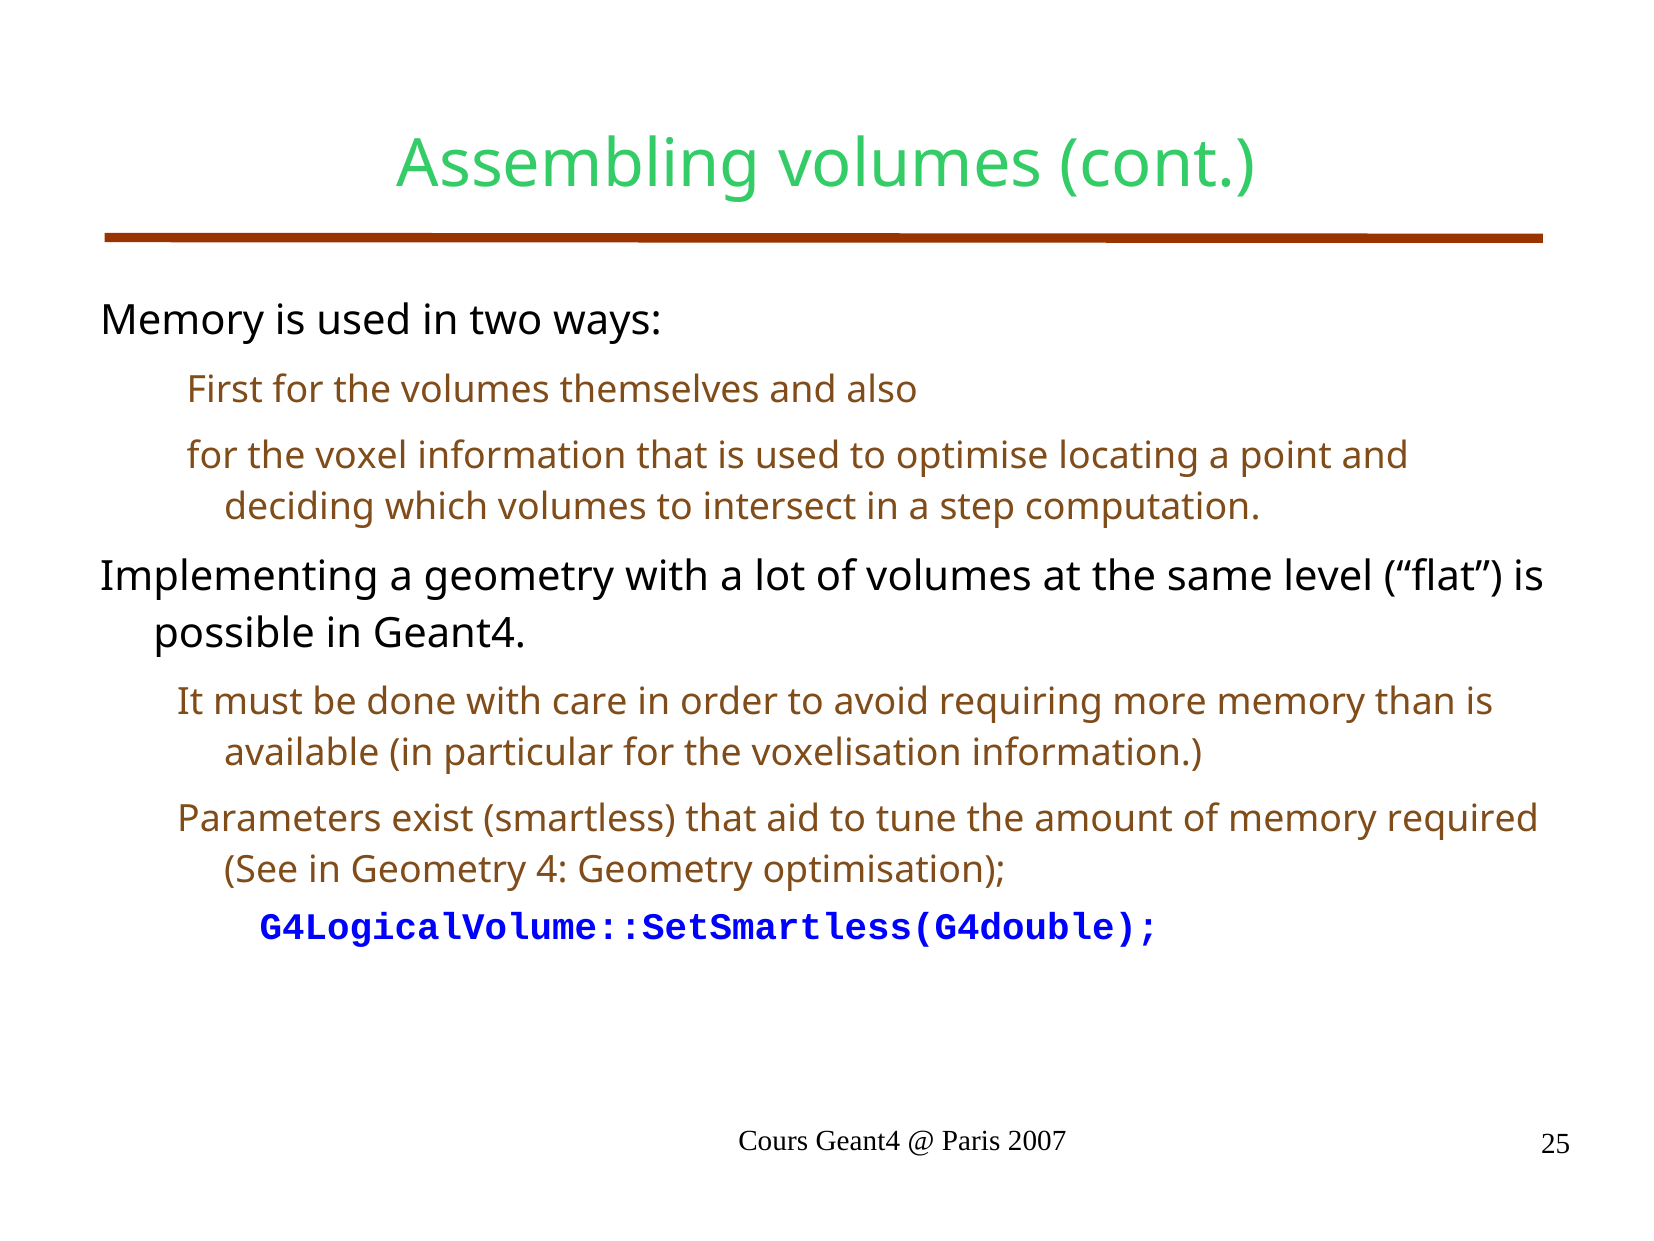

# Assembling volumes (cont.)
Memory is used in two ways:
 First for the volumes themselves and also
 for the voxel information that is used to optimise locating a point and deciding which volumes to intersect in a step computation.
Implementing a geometry with a lot of volumes at the same level (“flat”) is possible in Geant4.
It must be done with care in order to avoid requiring more memory than is available (in particular for the voxelisation information.)
Parameters exist (smartless) that aid to tune the amount of memory required (See in Geometry 4: Geometry optimisation);
G4LogicalVolume::SetSmartless(G4double);
Cours Geant4 @ Paris 2007
25